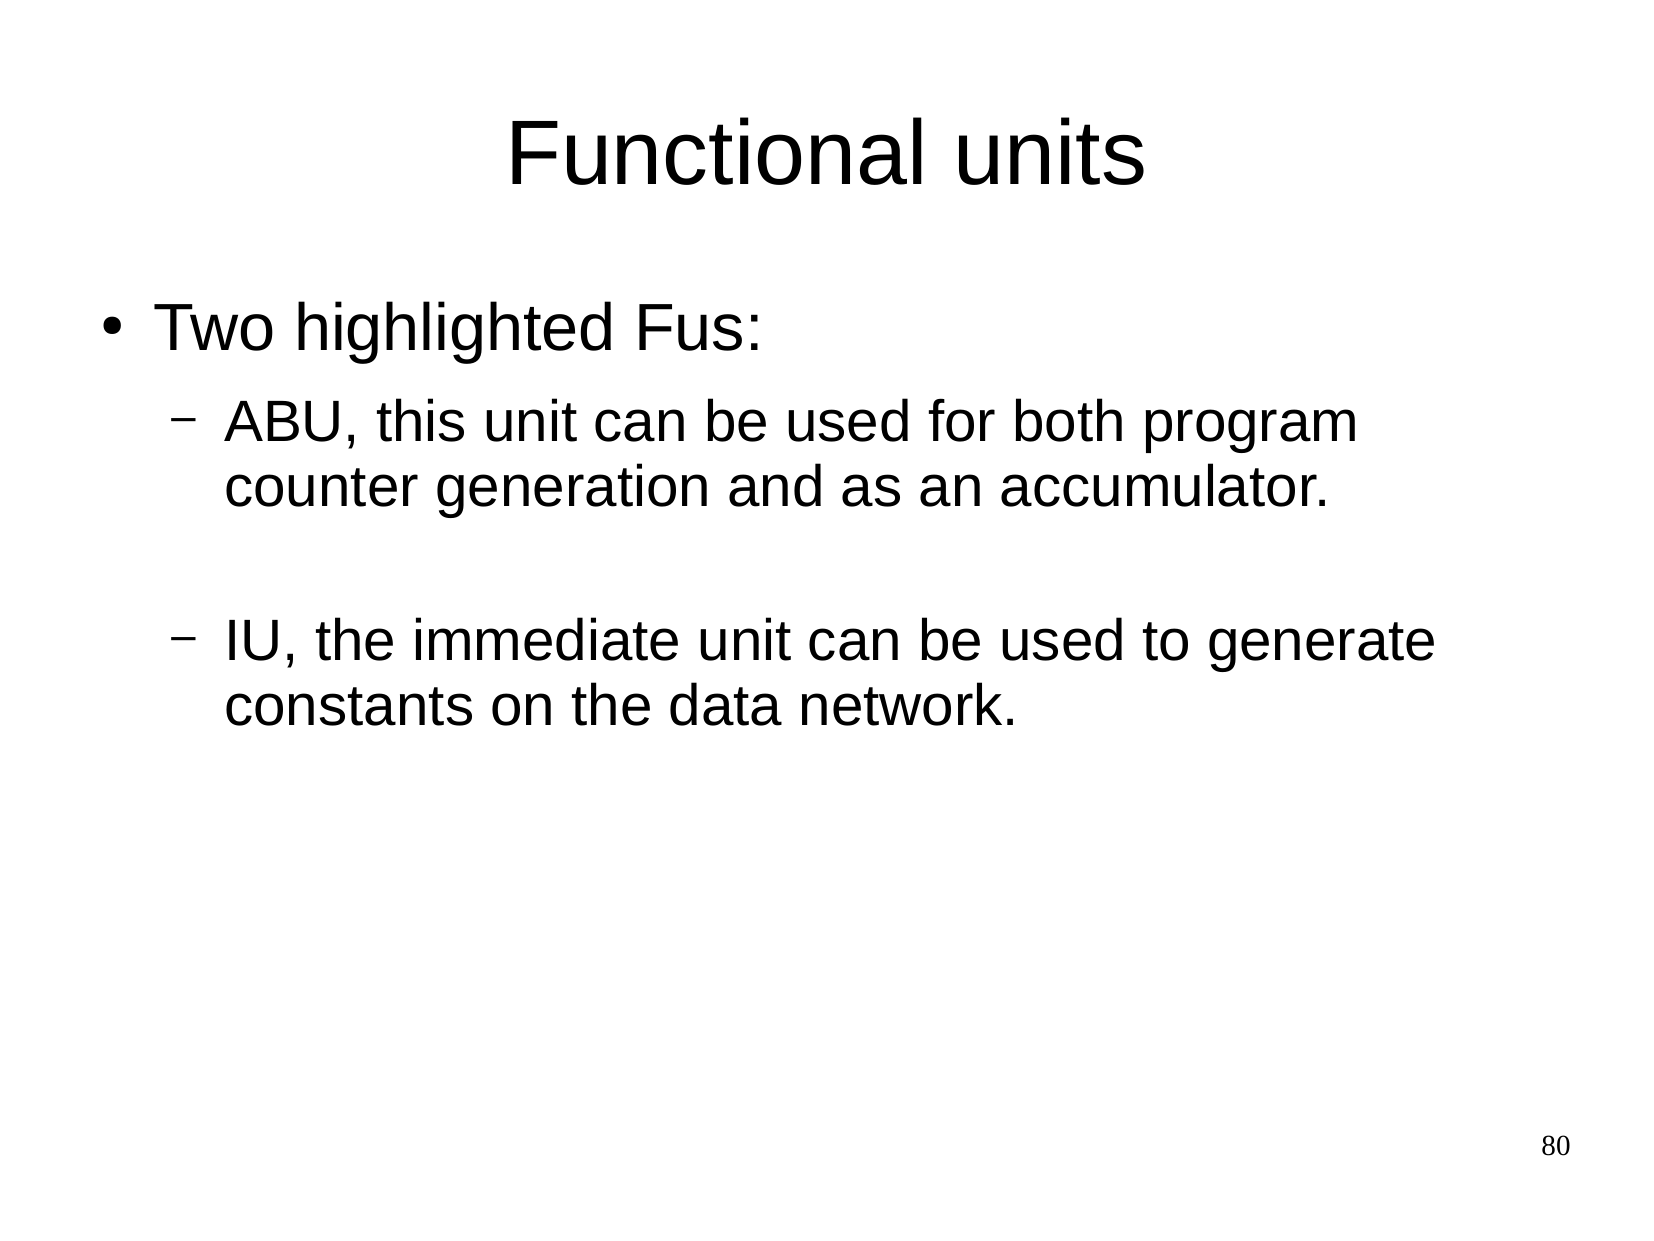

# Functional units
Two highlighted Fus:
ABU, this unit can be used for both program counter generation and as an accumulator.
IU, the immediate unit can be used to generate constants on the data network.
80